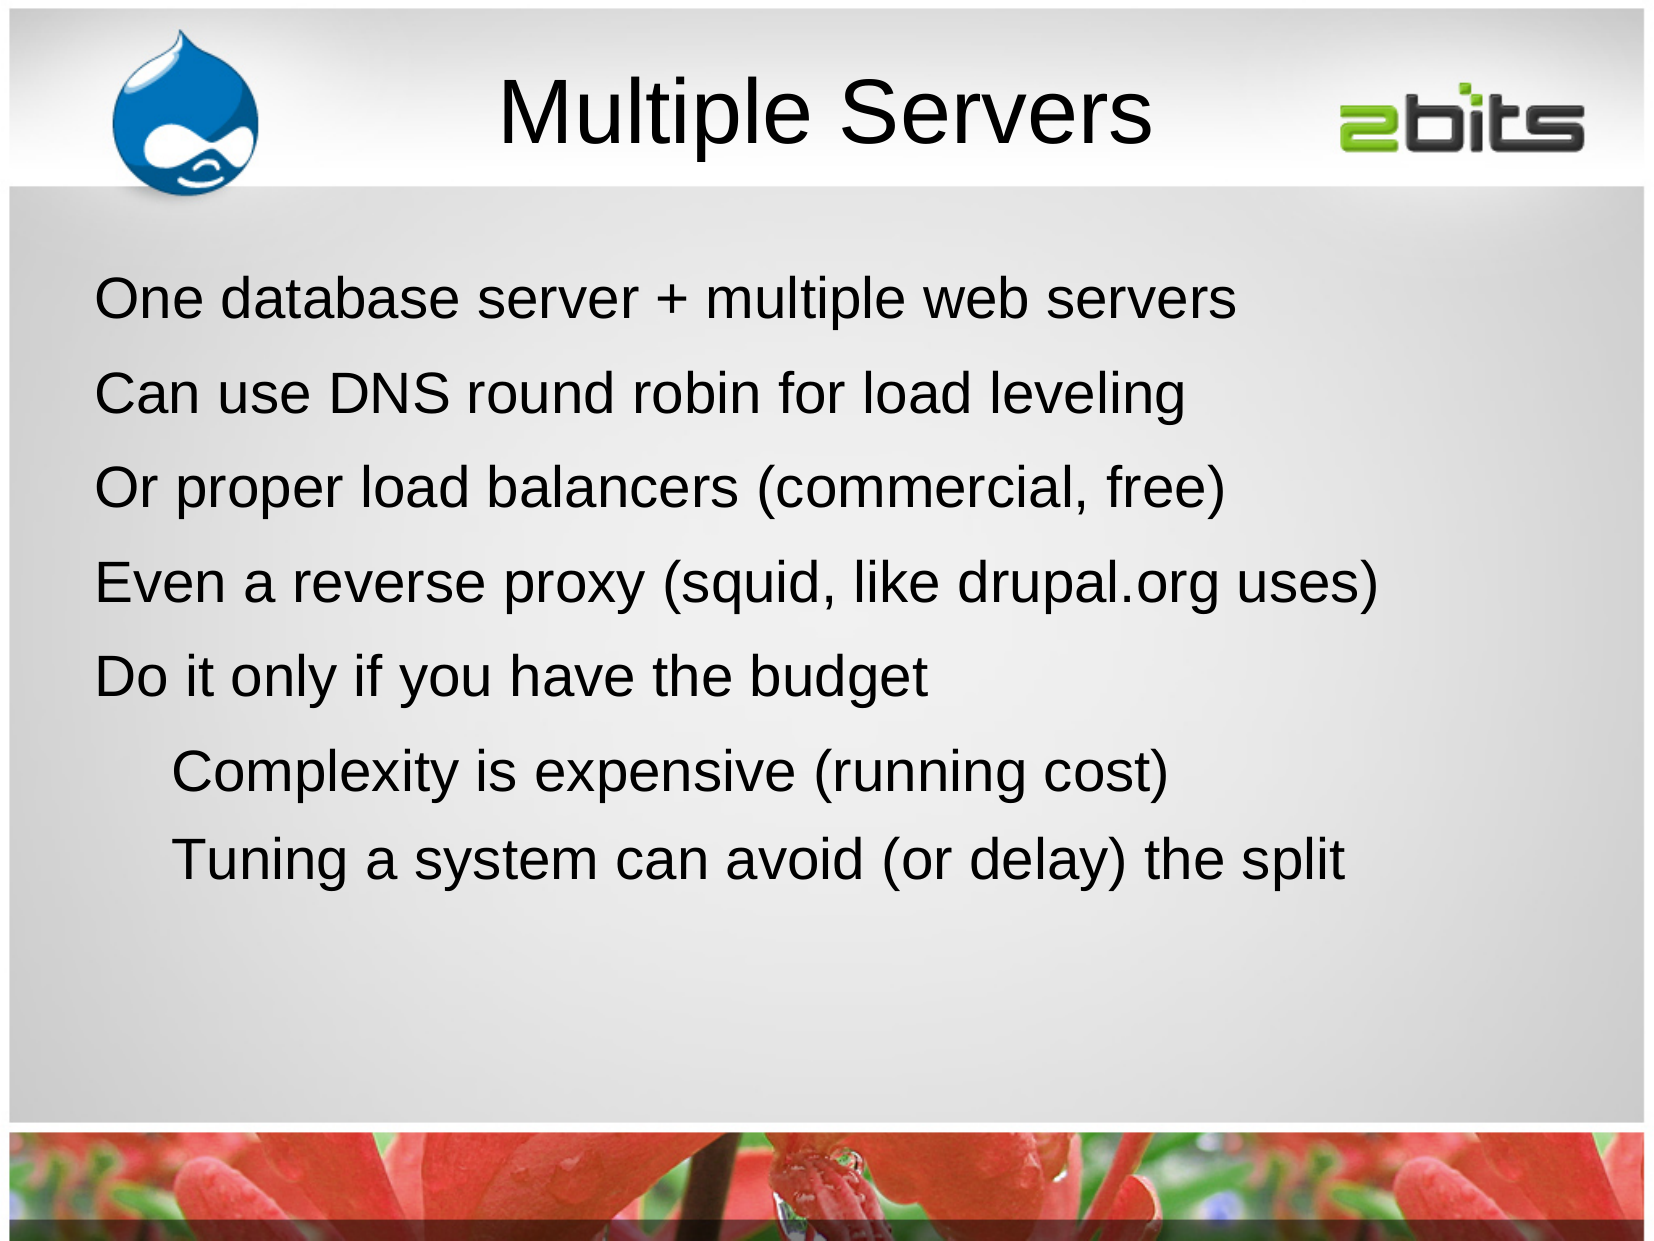

# Multiple Servers
One database server + multiple web servers
Can use DNS round robin for load leveling
Or proper load balancers (commercial, free)
Even a reverse proxy (squid, like drupal.org uses)
Do it only if you have the budget
Complexity is expensive (running cost)
Tuning a system can avoid (or delay) the split